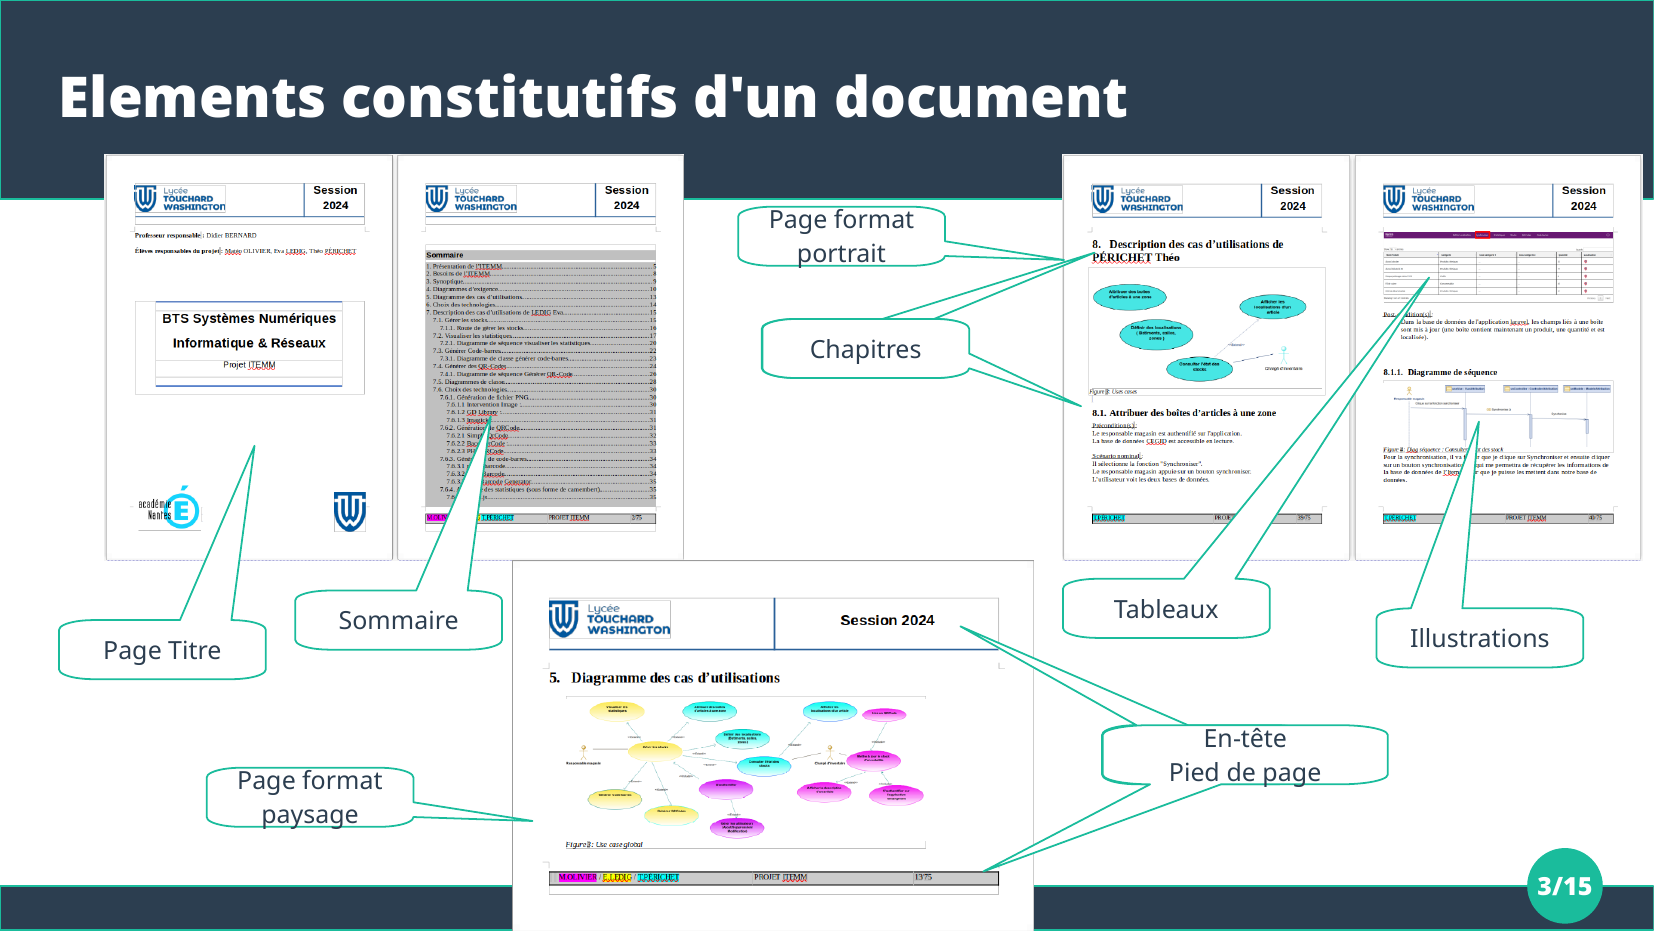

# Elements constitutifs d'un document
Page format
portrait
Chapitres
Tableaux
Sommaire
Illustrations
Page Titre
En-tête
Pied de page
Page format
paysage
3